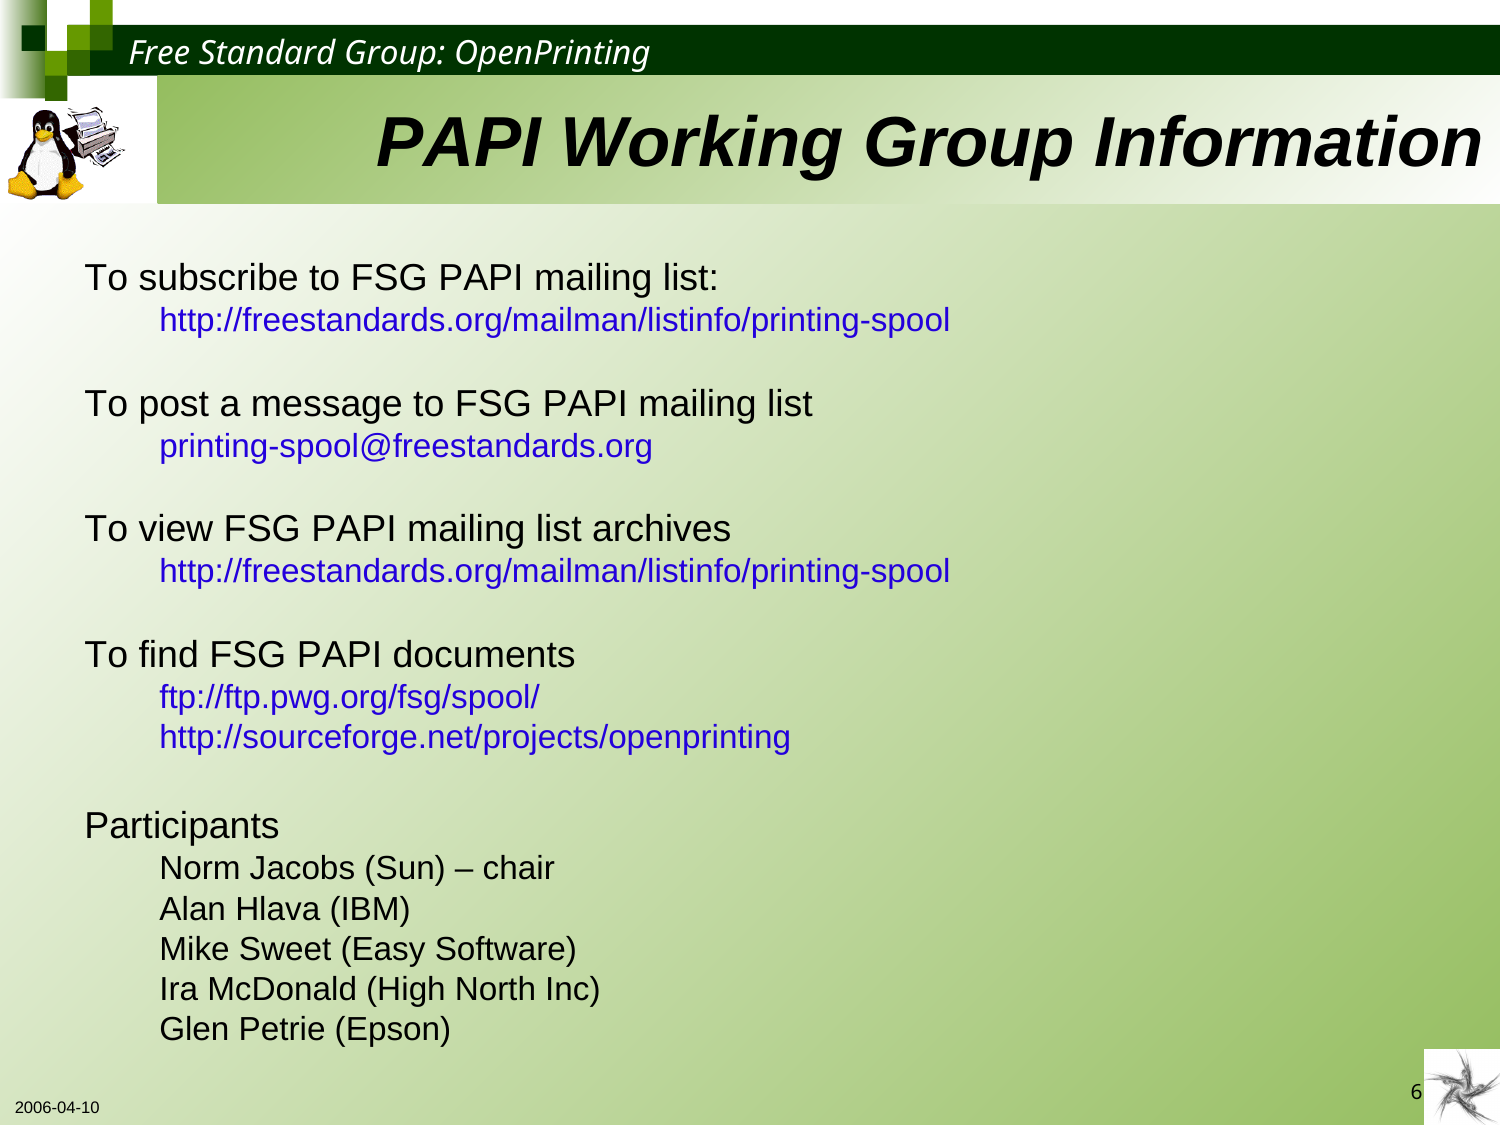

PAPI Working Group Information
# To subscribe to FSG PAPI mailing list:
http://freestandards.org/mailman/listinfo/printing-spool
To post a message to FSG PAPI mailing list
printing-spool@freestandards.org
To view FSG PAPI mailing list archives
http://freestandards.org/mailman/listinfo/printing-spool
To find FSG PAPI documents
ftp://ftp.pwg.org/fsg/spool/
http://sourceforge.net/projects/openprinting
Participants
Norm Jacobs (Sun) – chair
Alan Hlava (IBM)
Mike Sweet (Easy Software)
Ira McDonald (High North Inc)
Glen Petrie (Epson)